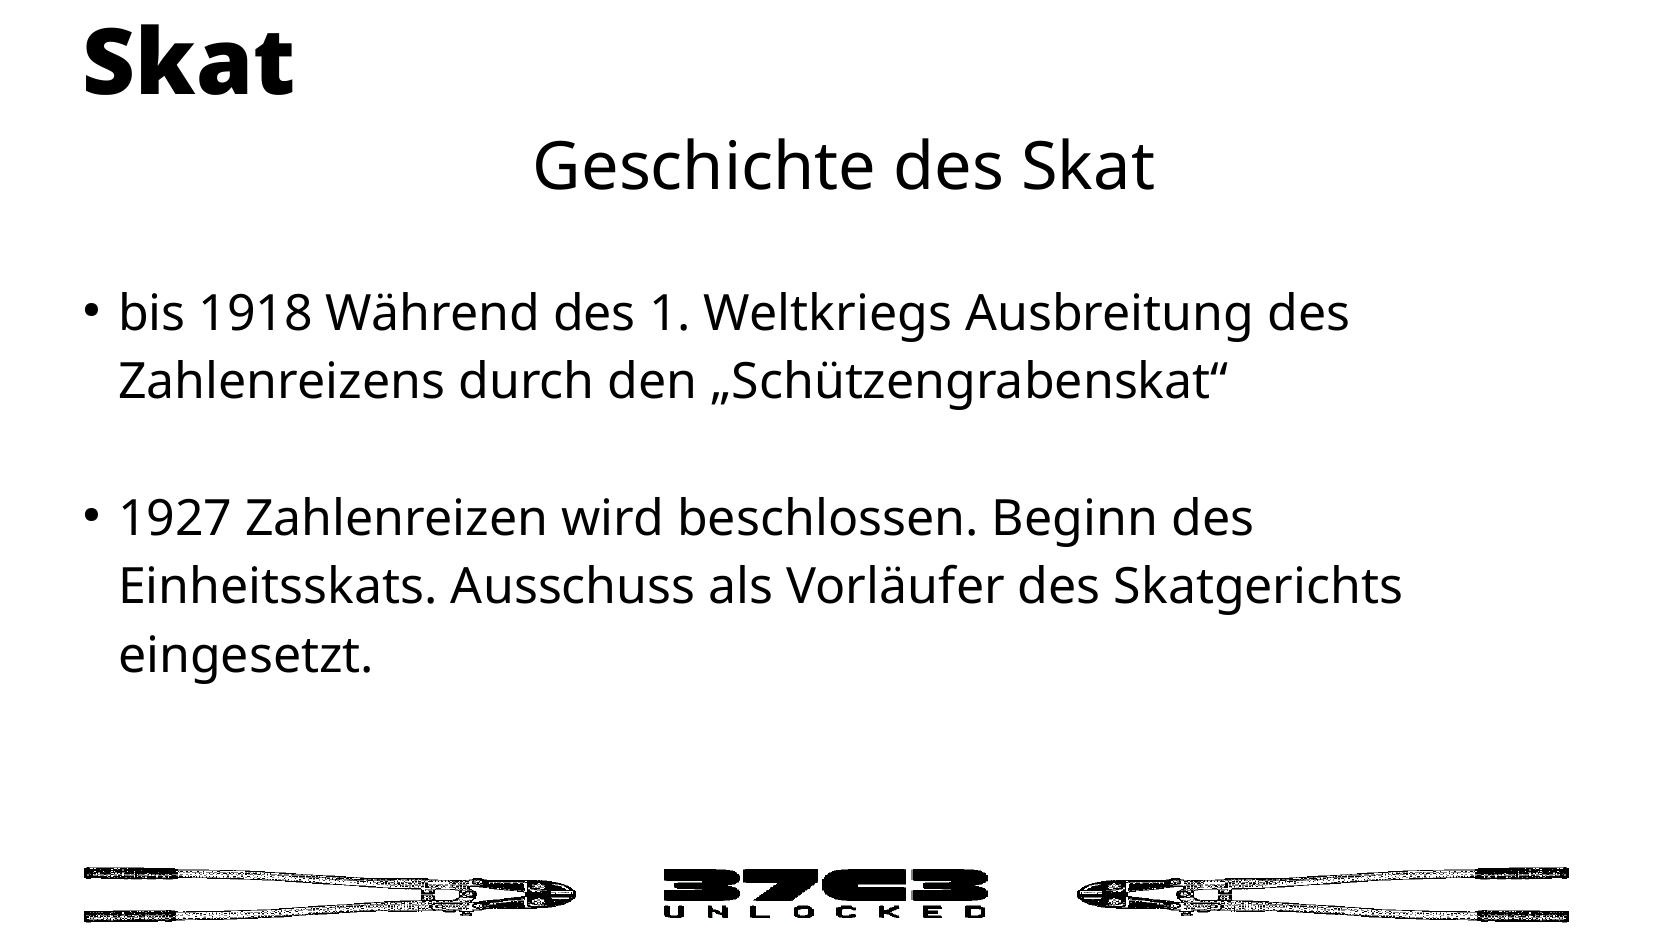

# Skat
Geschichte des Skat
bis 1918 Während des 1. Weltkriegs Ausbreitung des Zahlenreizens durch den „Schützengrabenskat“
1927 Zahlenreizen wird beschlossen. Beginn des Einheitsskats. Ausschuss als Vorläufer des Skatgerichts eingesetzt.